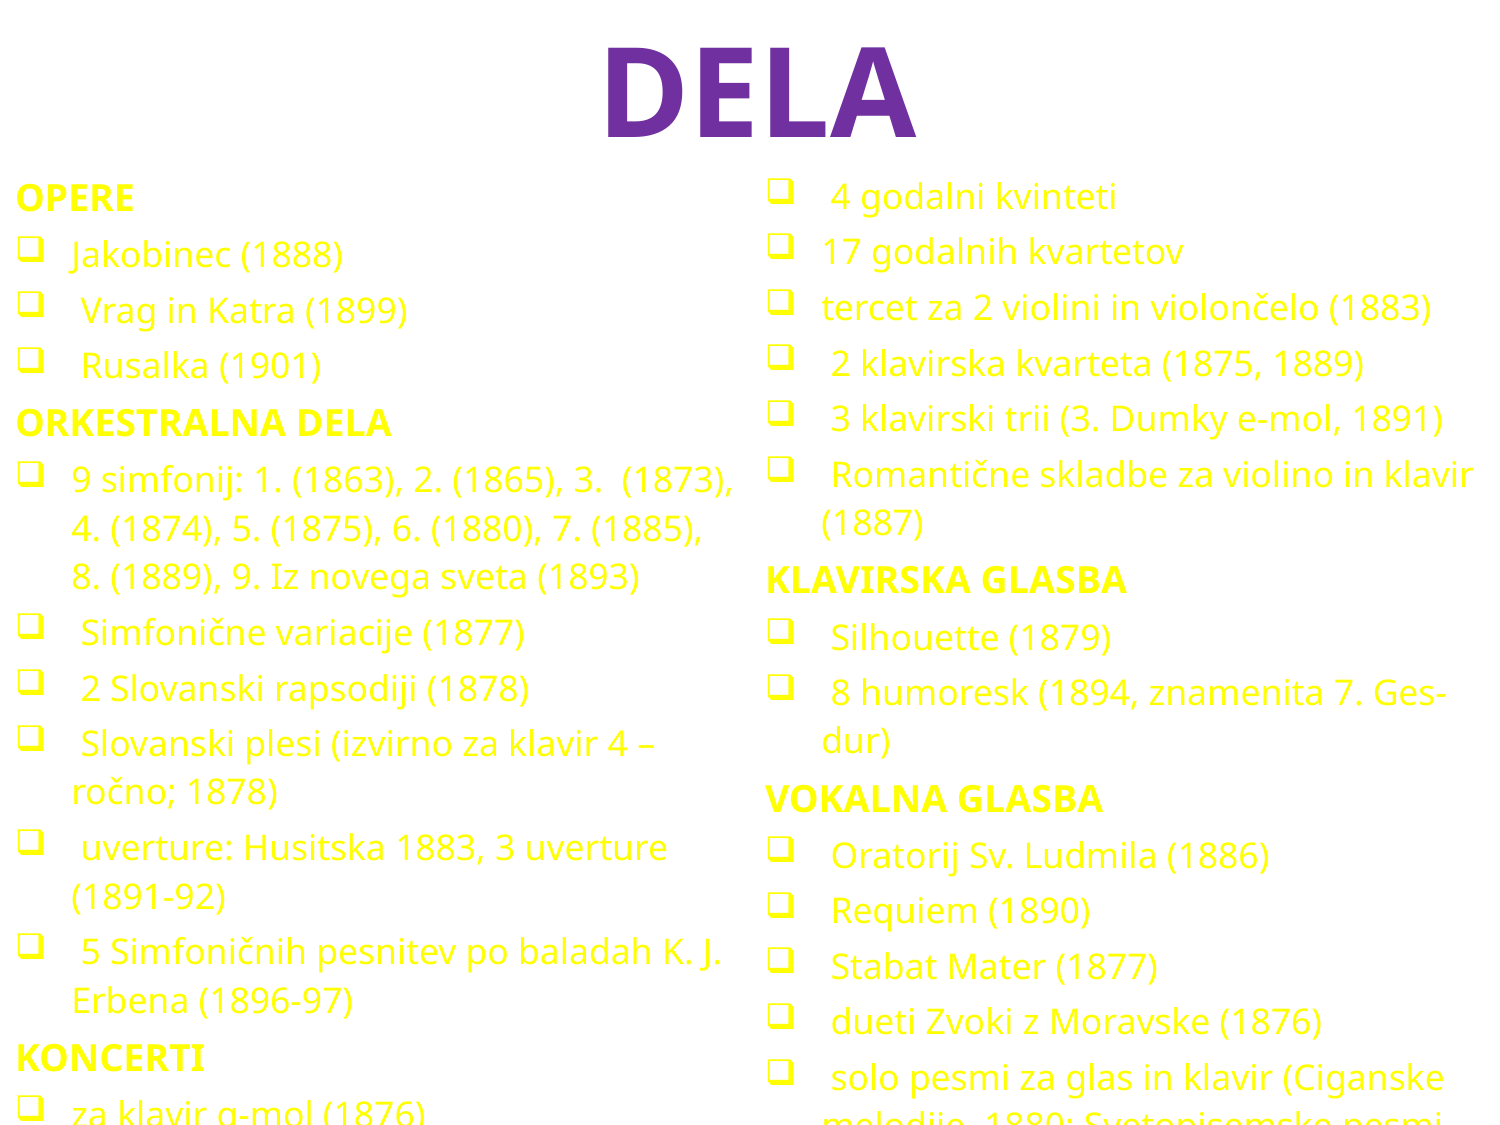

# DELA
| OPERE Jakobinec (1888) Vrag in Katra (1899) Rusalka (1901) ORKESTRALNA DELA 9 simfonij: 1. (1863), 2. (1865), 3. (1873), 4. (1874), 5. (1875), 6. (1880), 7. (1885), 8. (1889), 9. Iz novega sveta (1893) Simfonične variacije (1877) 2 Slovanski rapsodiji (1878) Slovanski plesi (izvirno za klavir 4 – ročno; 1878) uverture: Husitska 1883, 3 uverture (1891-92) 5 Simfoničnih pesnitev po baladah K. J. Erbena (1896-97) KONCERTI za klavir g-mol (1876) za violino a-mol (1880) za violončelo h-mol (1894-95) KOMORNA GLASBA | 4 godalni kvinteti 17 godalnih kvartetov tercet za 2 violini in violončelo (1883) 2 klavirska kvarteta (1875, 1889) 3 klavirski trii (3. Dumky e-mol, 1891) Romantične skladbe za violino in klavir (1887) KLAVIRSKA GLASBA Silhouette (1879) 8 humoresk (1894, znamenita 7. Ges-dur) VOKALNA GLASBA Oratorij Sv. Ludmila (1886) Requiem (1890) Stabat Mater (1877) dueti Zvoki z Moravske (1876) solo pesmi za glas in klavir (Ciganske melodije, 1880; Svetopisemske pesmi, 1894) |
| --- | --- |